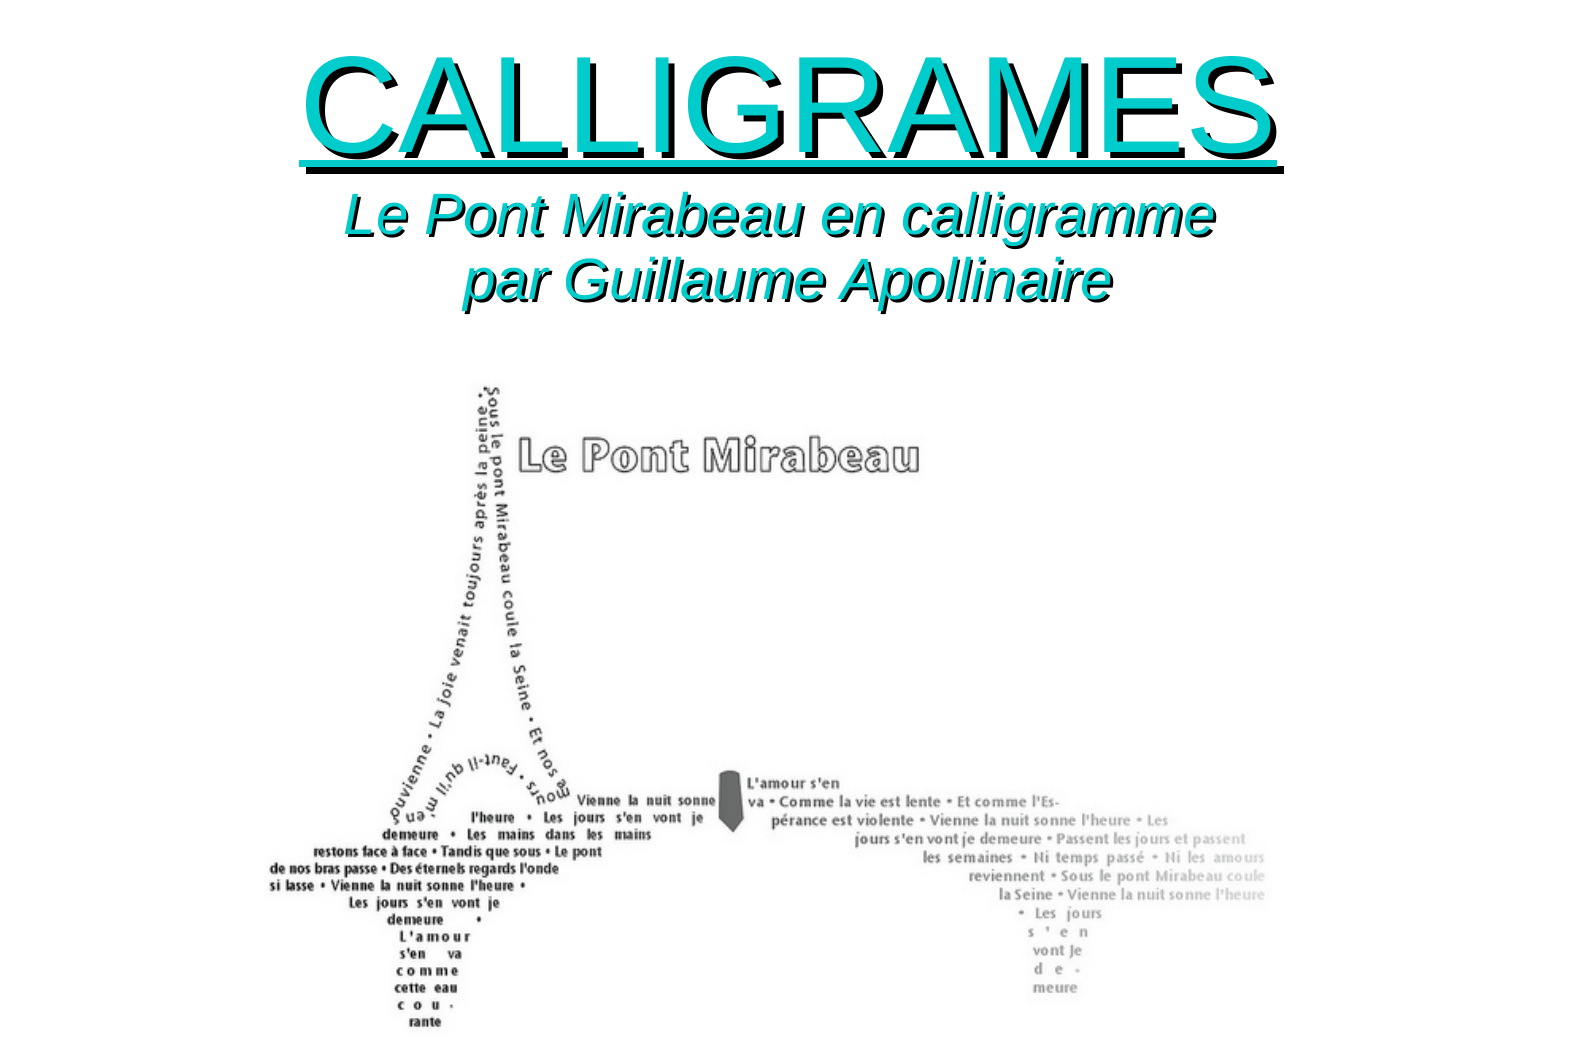

# CALLIGRAMES Le Pont Mirabeau en calligramme par Guillaume Apollinaire